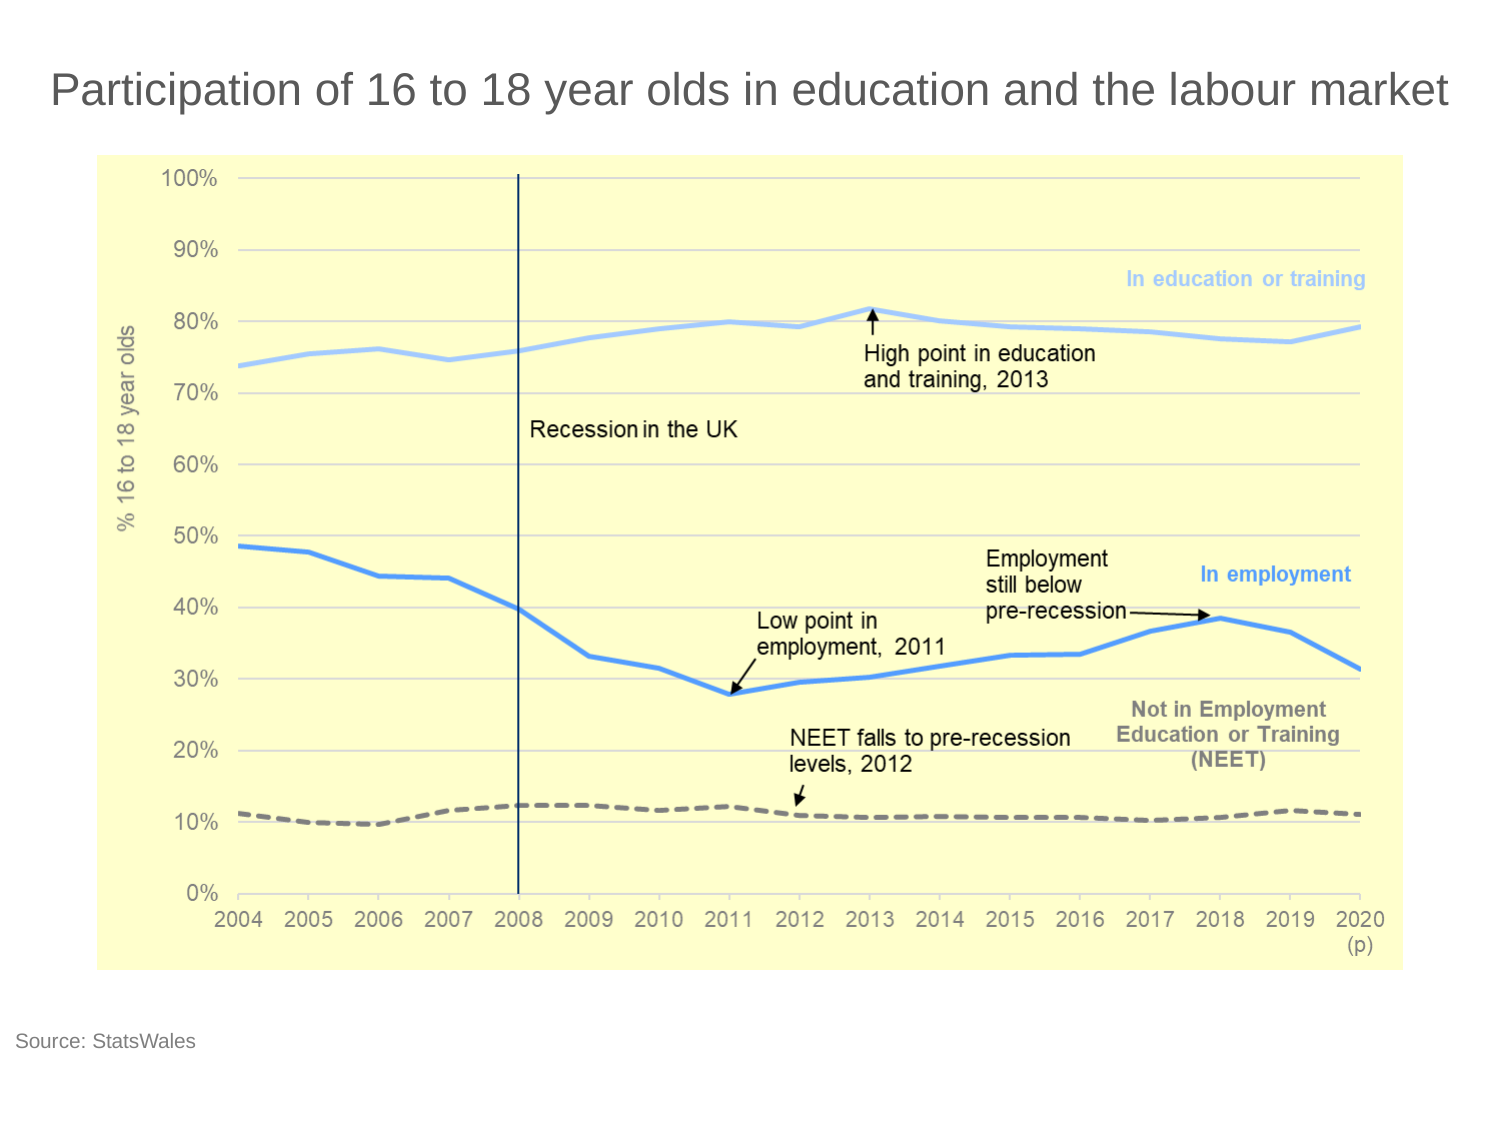

# Participation of 16 to 18 year olds in education and the labour market
Source: StatsWales